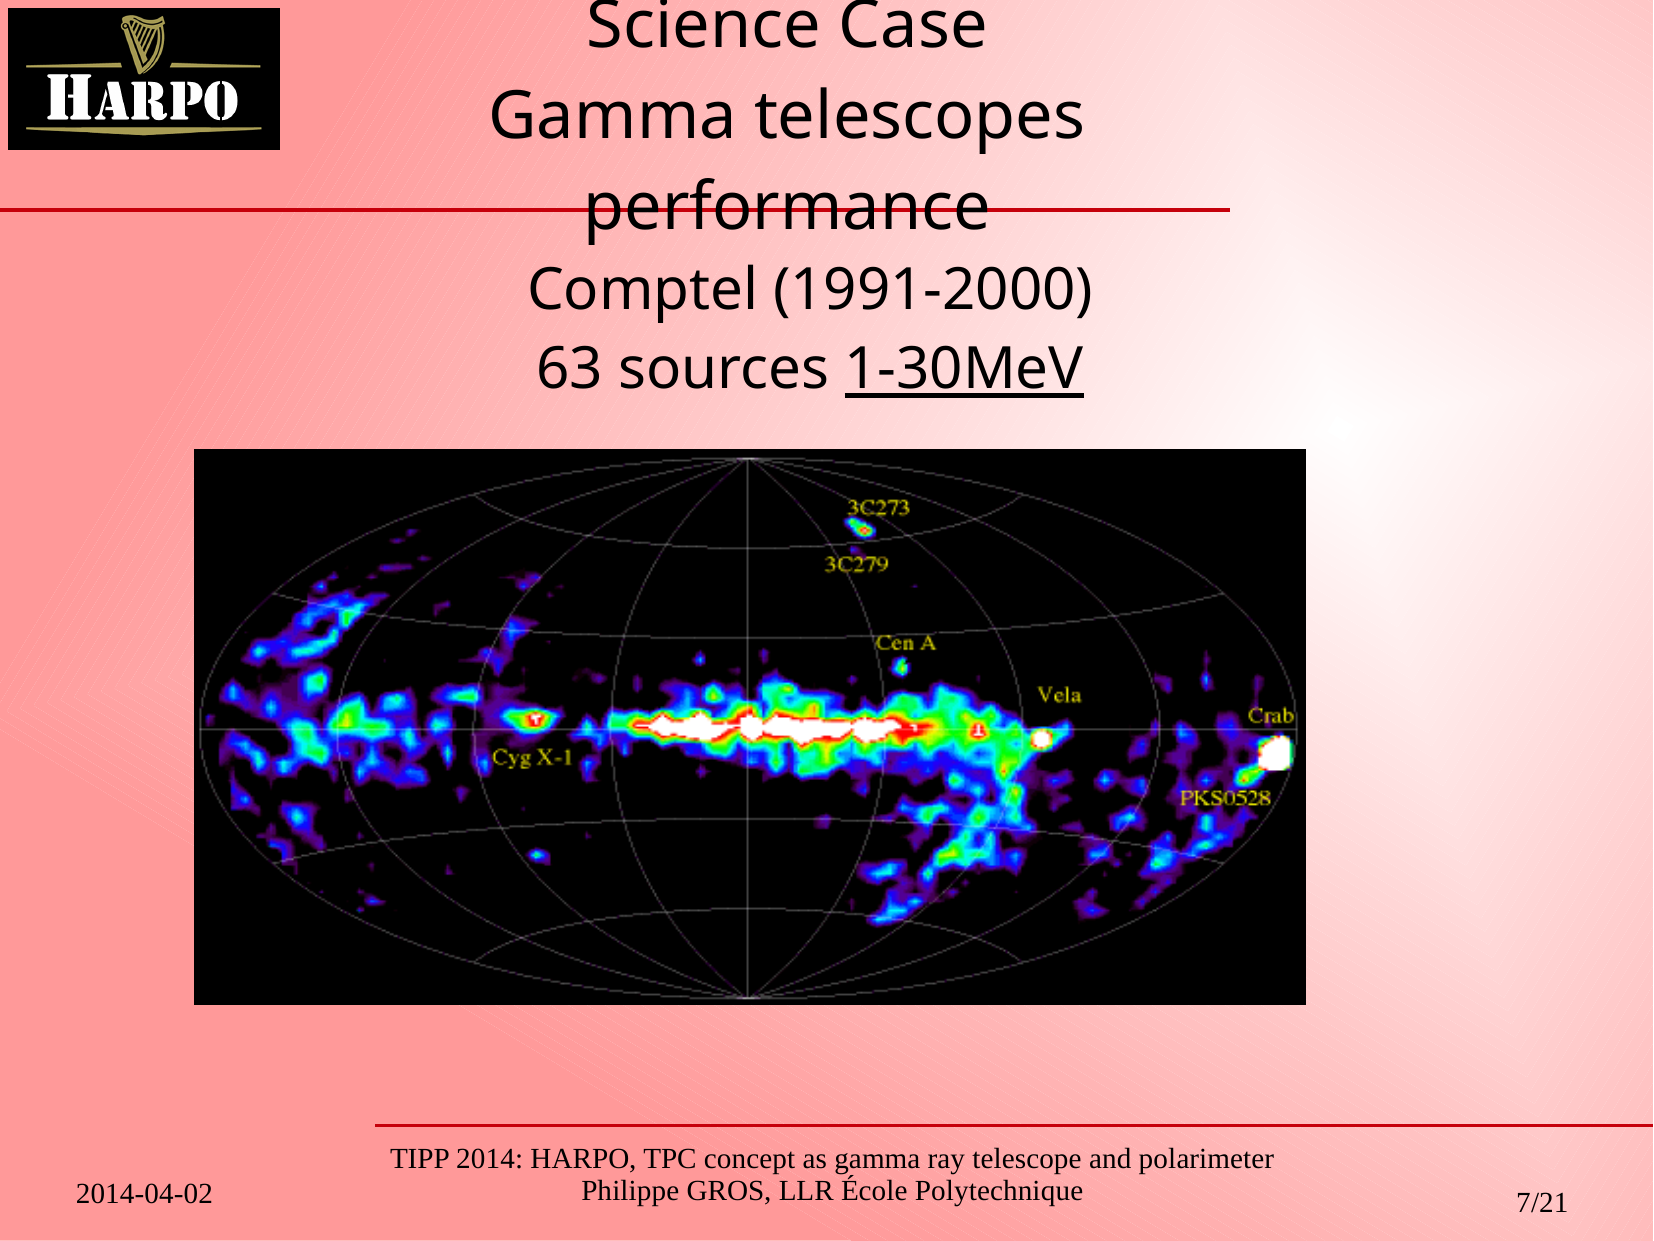

# Science Case Gamma telescopes performance
Comptel (1991-2000)
63 sources 1-30MeV
Colloque Grands Instruments: HARPOPhilippe GROS
2014-04-02
7